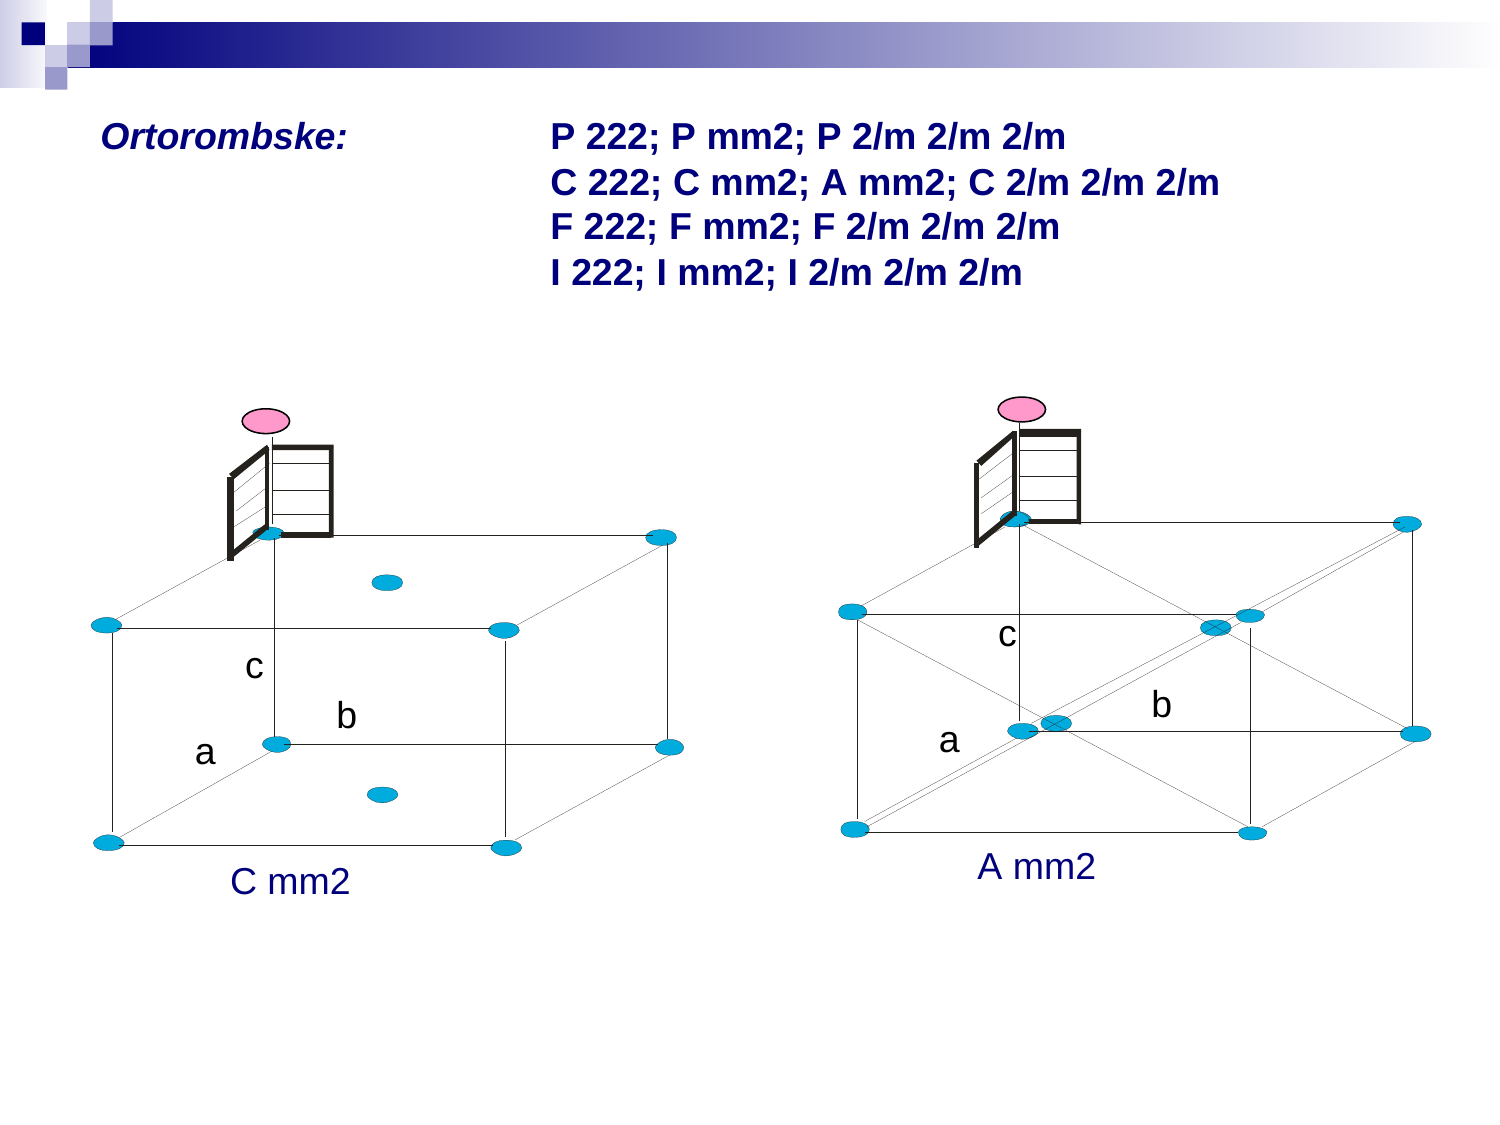

Ortorombske:		P 222; P mm2; P 2/m 2/m 2/m
			C 222; C mm2; A mm2; C 2/m 2/m 2/m
			F 222; F mm2; F 2/m 2/m 2/m
			I 222; I mm2; I 2/m 2/m 2/m
c
c
b
b
a
a
A mm2
C mm2